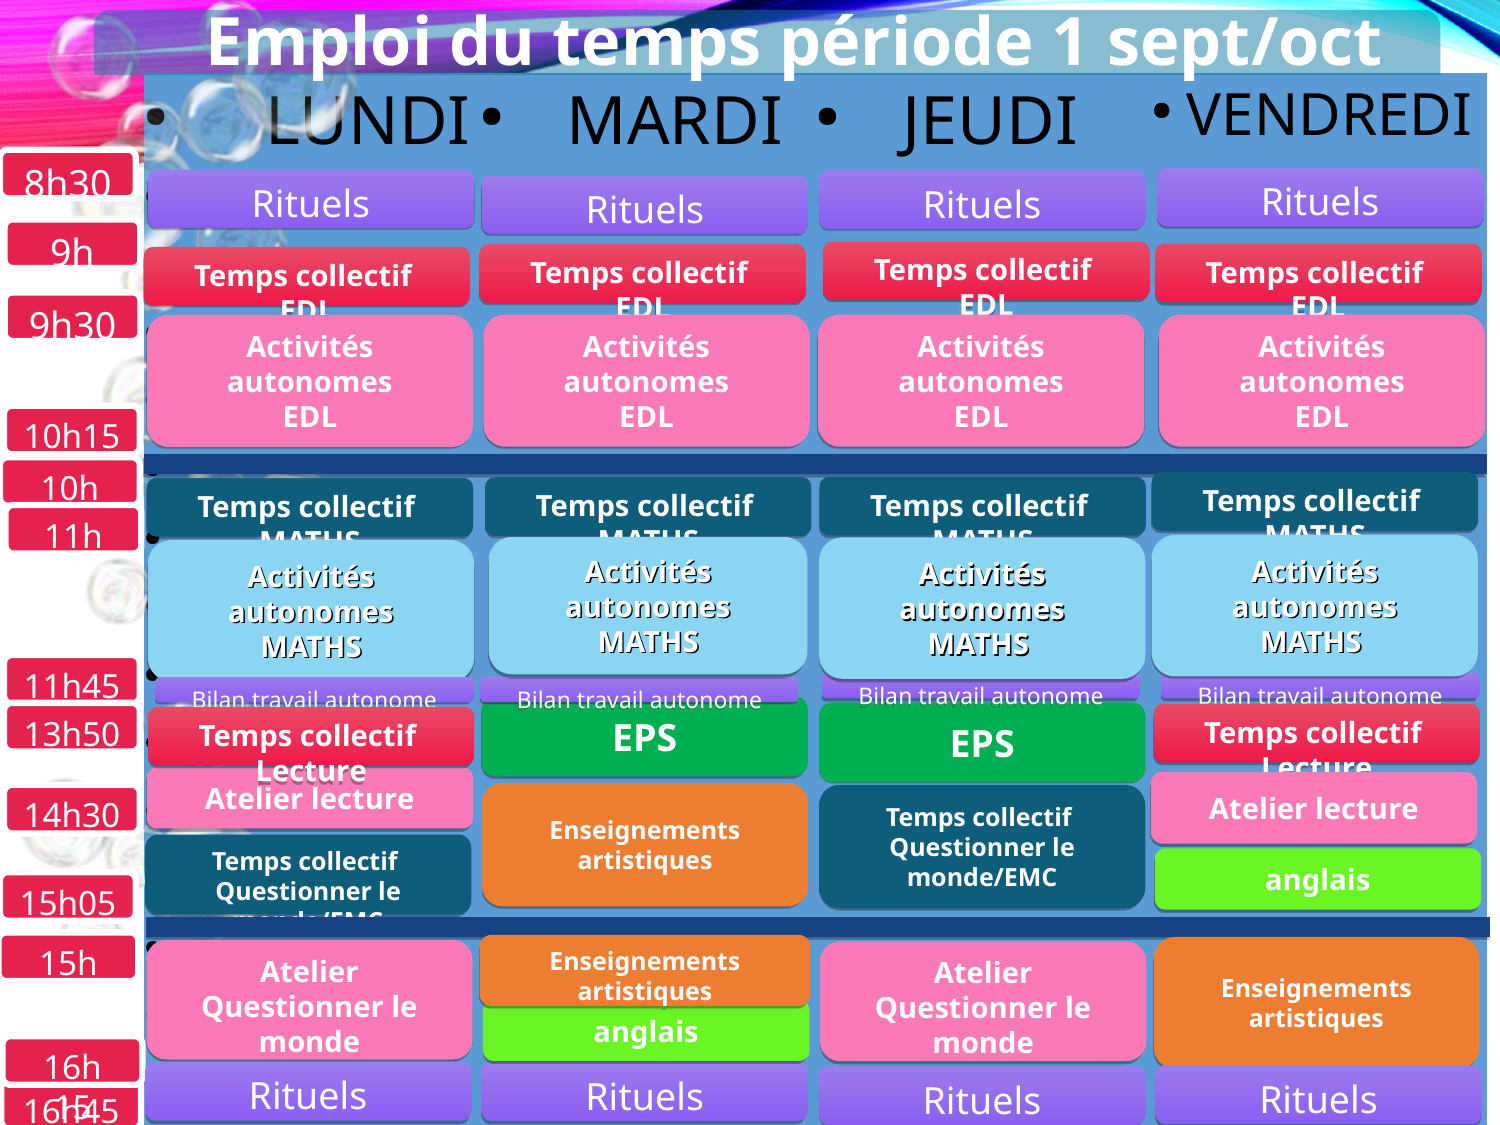

Emploi du temps période 1 sept/oct
| LUNDI | MARDI | JEUDI | VENDREDI |
| --- | --- | --- | --- |
| | | | |
| | | | |
| | | | |
| | | | |
8h30
Rituels
Rituels
Rituels
Rituels
9h
Temps collectif
EDL
Temps collectif
EDL
Temps collectif
EDL
Temps collectif
EDL
9h30
Activités autonomes
EDL
Activités autonomes
EDL
Activités autonomes
EDL
Activités autonomes
EDL
10h15
10h 25
Temps collectif
MATHS
Temps collectif
MATHS
Temps collectif
MATHS
Temps collectif
MATHS
11h
Activités autonomes
MATHS
Activités autonomes
MATHS
Activités autonomes
MATHS
Activités autonomes
MATHS
11h45
Bilan travail autonome
Bilan travail autonome
Bilan travail autonome
Bilan travail autonome
EPS
EPS
13h50
Temps collectif
Lecture
Temps collectif
Lecture
Atelier lecture
Atelier lecture
Enseignements artistiques
14h30
Temps collectif
Questionner le monde/EMC
Temps collectif
Questionner le monde/EMC
anglais
15h05
15h 15
Enseignements artistiques
Enseignements artistiques
Atelier Questionner le monde
Atelier Questionner le monde
anglais
16h 15
Rituels
Rituels
Rituels
Rituels
16h45